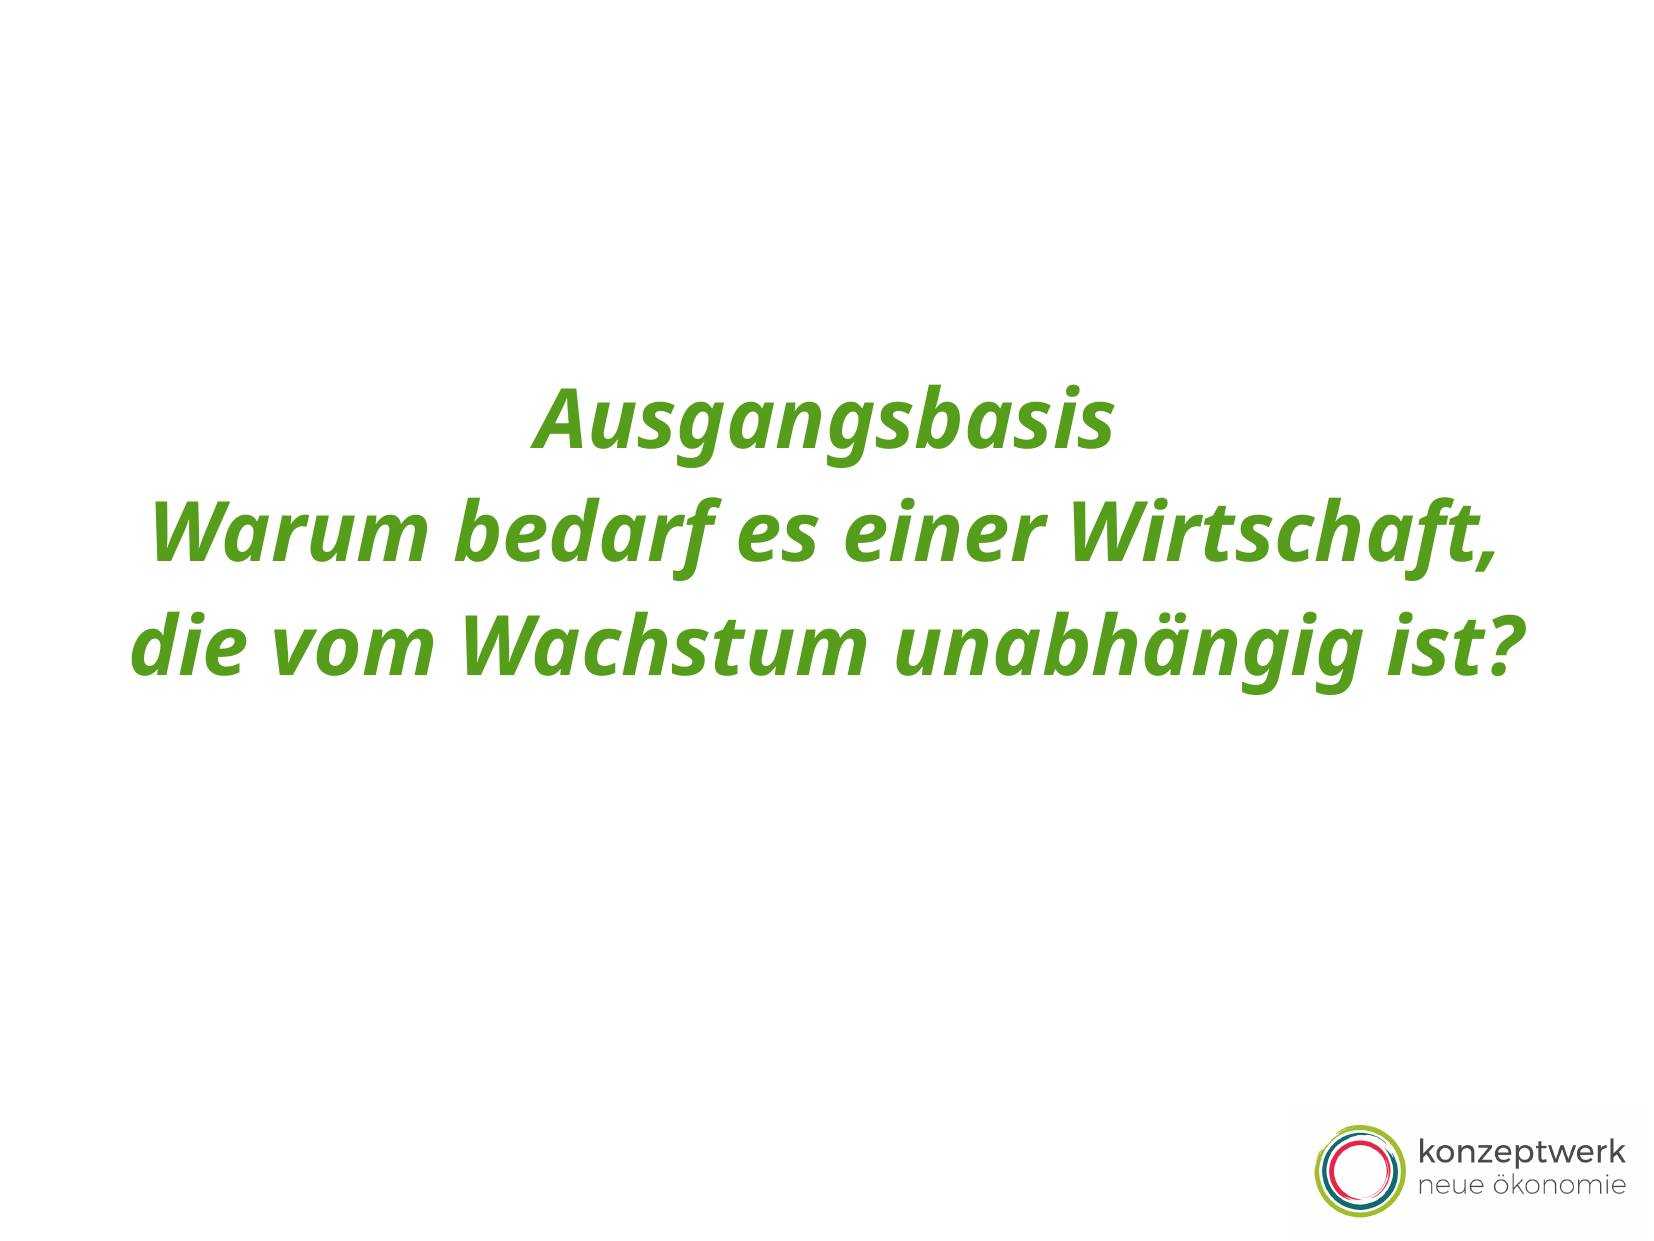

# Ausgangsbasis
Warum bedarf es einer Wirtschaft, die vom Wachstum unabhängig ist?